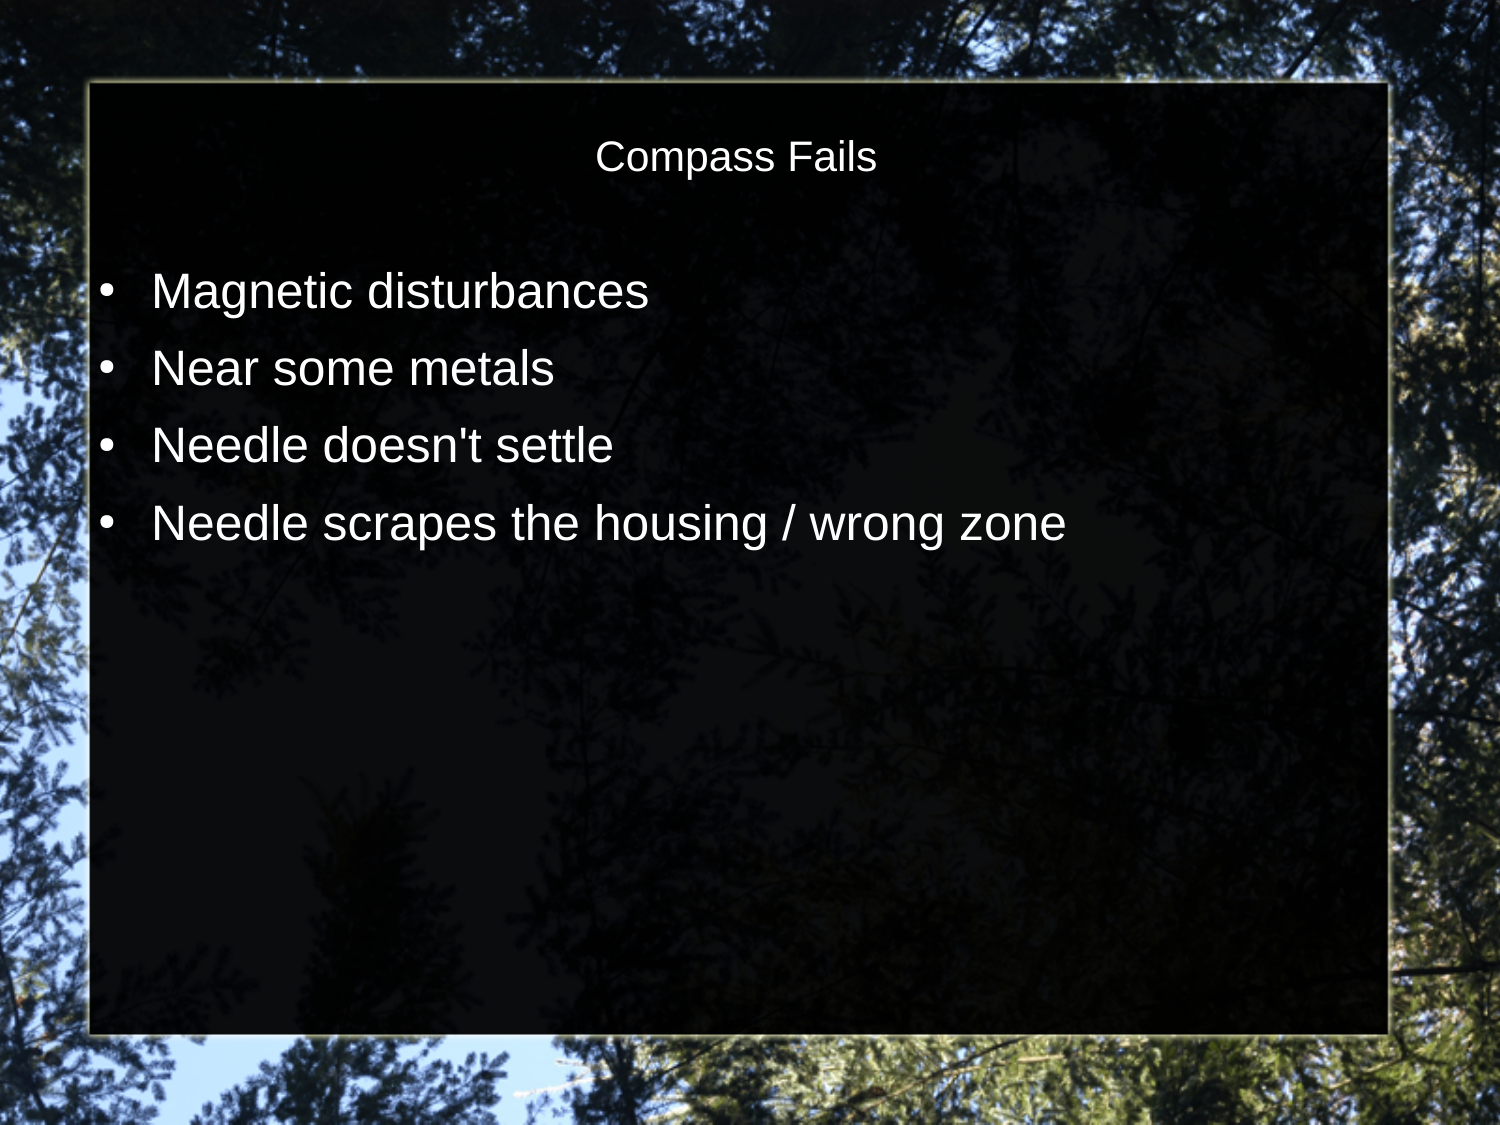

# Compass Fails
Magnetic disturbances
Near some metals
Needle doesn't settle
Needle scrapes the housing / wrong zone